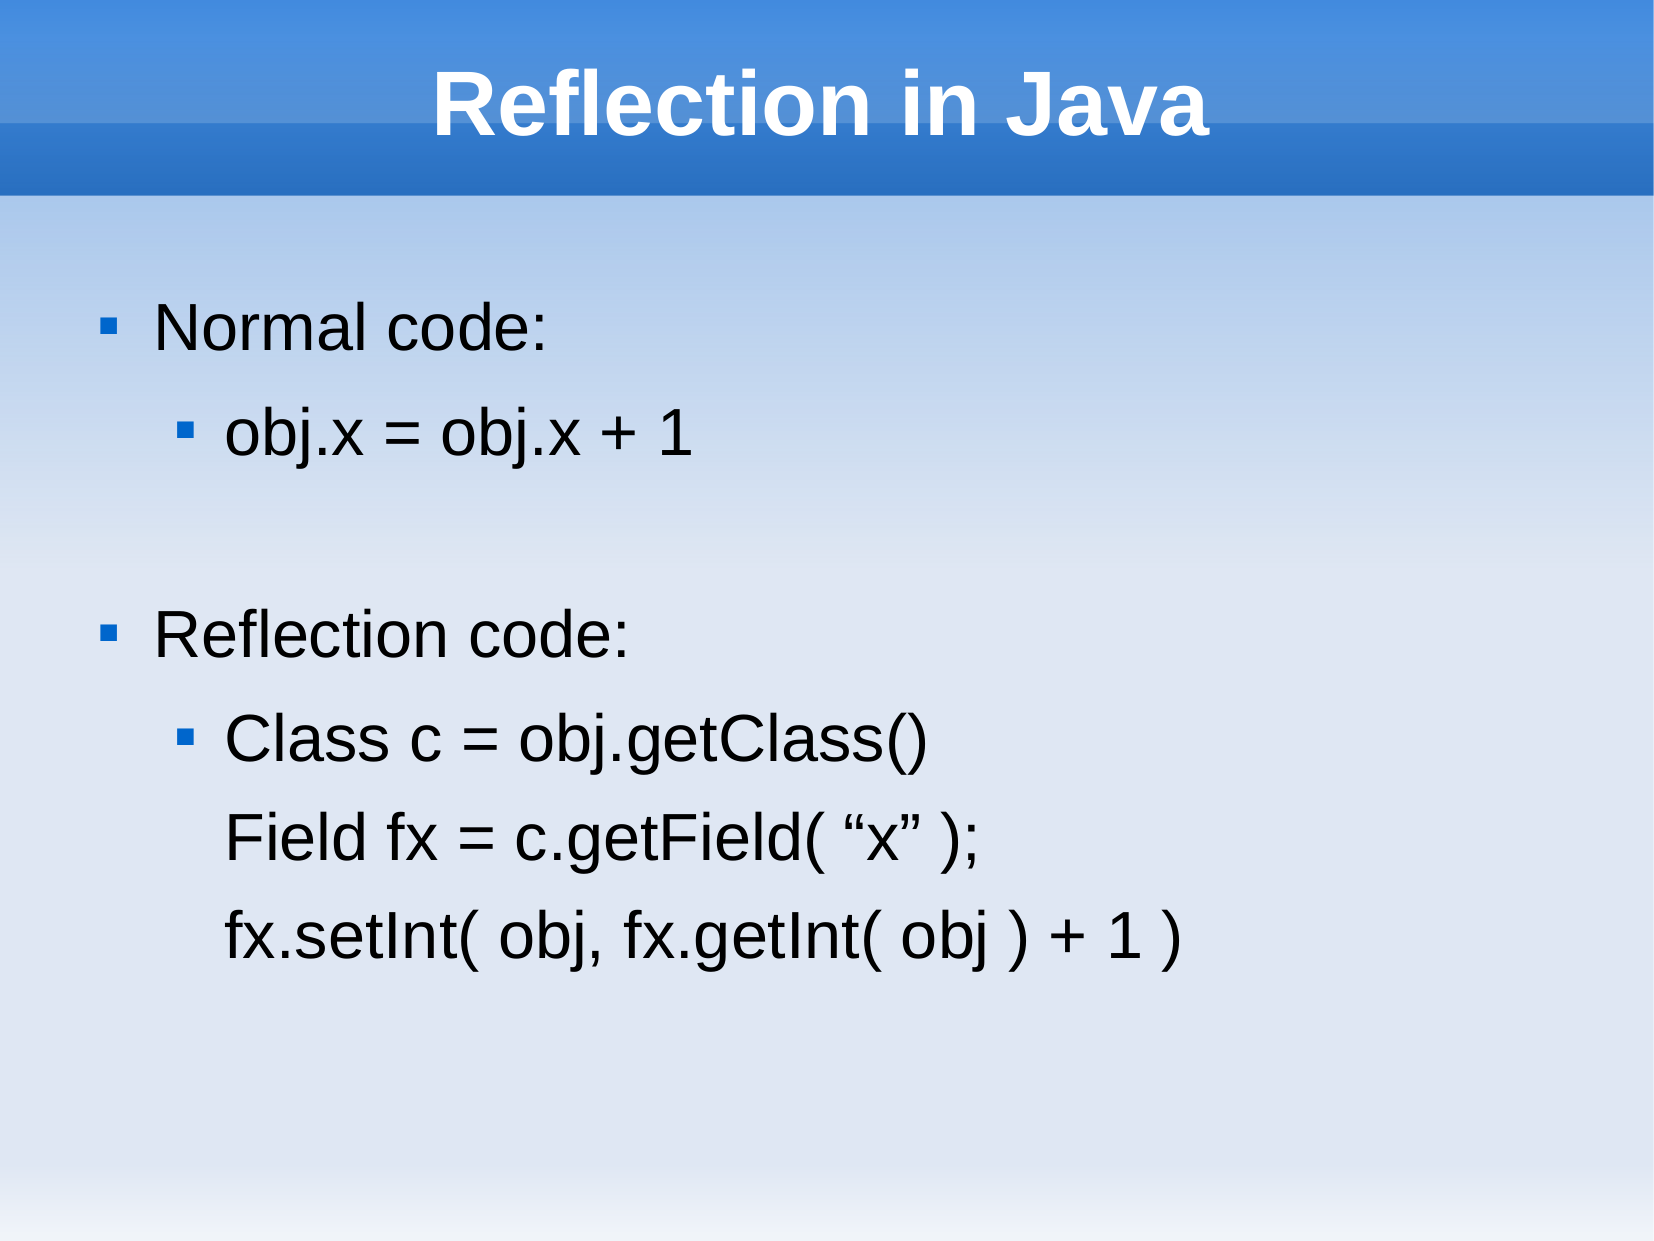

# Reflection in Java
Normal code:
obj.x = obj.x + 1
Reflection code:
Class c = obj.getClass()
Field fx = c.getField( “x” );
fx.setInt( obj, fx.getInt( obj ) + 1 )